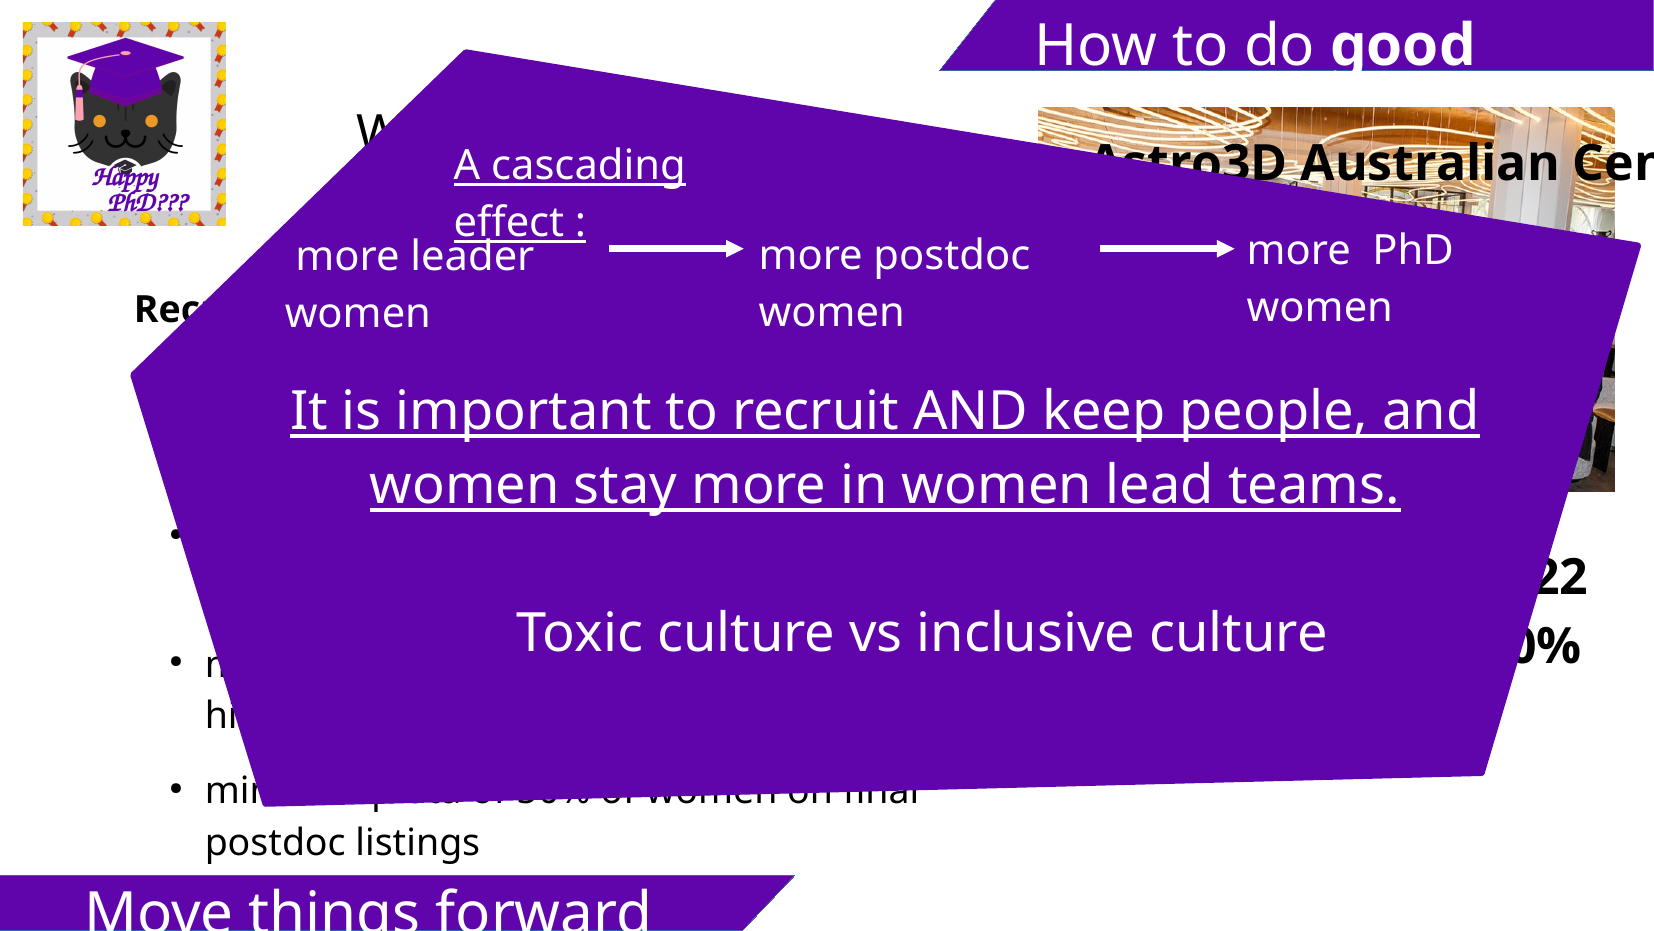

When hiring
Astro3D Australian Center
A cascading effect :
more PhD women
more postdoc women
 more leader women
Recruitement measures:
clear goals in terms of diversity
diversifiction of team leaders
2 day training on diversity for everybody, every year.
minimal quota of 50% of women in postdoc hiring committees
minimal quota of 50% of women on final postdoc listings
It is important to recruit AND keep people, and women stay more in women lead teams.
	Toxic culture vs inclusive culture
2022
50%
2017
38%
Move things forward